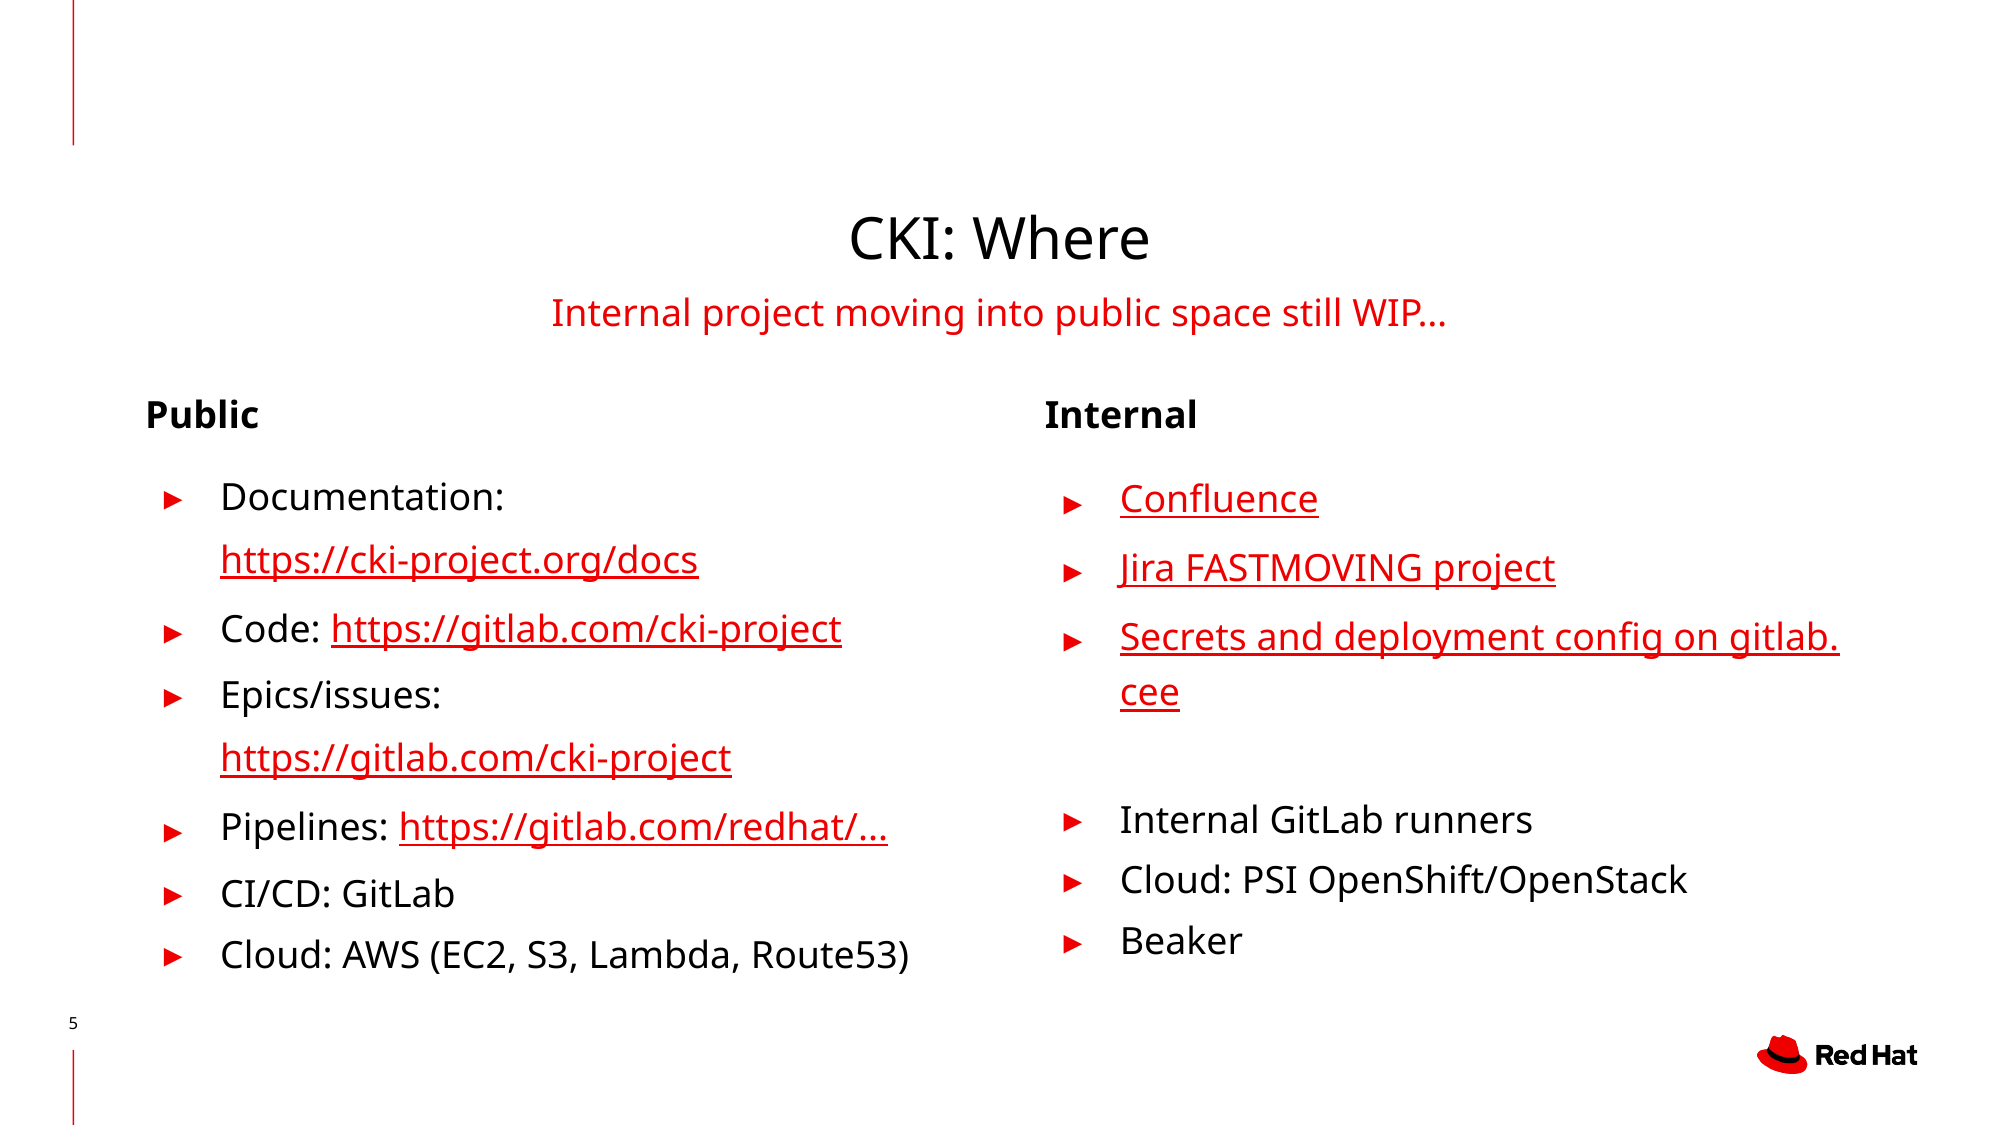

CKI: Where
Internal project moving into public space still WIP…
Public
Documentation: https://cki-project.org/docs
Code: https://gitlab.com/cki-project
Epics/issues: https://gitlab.com/cki-project
Pipelines: https://gitlab.com/redhat/...
CI/CD: GitLab
Cloud: AWS (EC2, S3, Lambda, Route53)
Internal
Confluence
Jira FASTMOVING project
Secrets and deployment config on gitlab.cee
Internal GitLab runners
Cloud: PSI OpenShift/OpenStack
Beaker
#